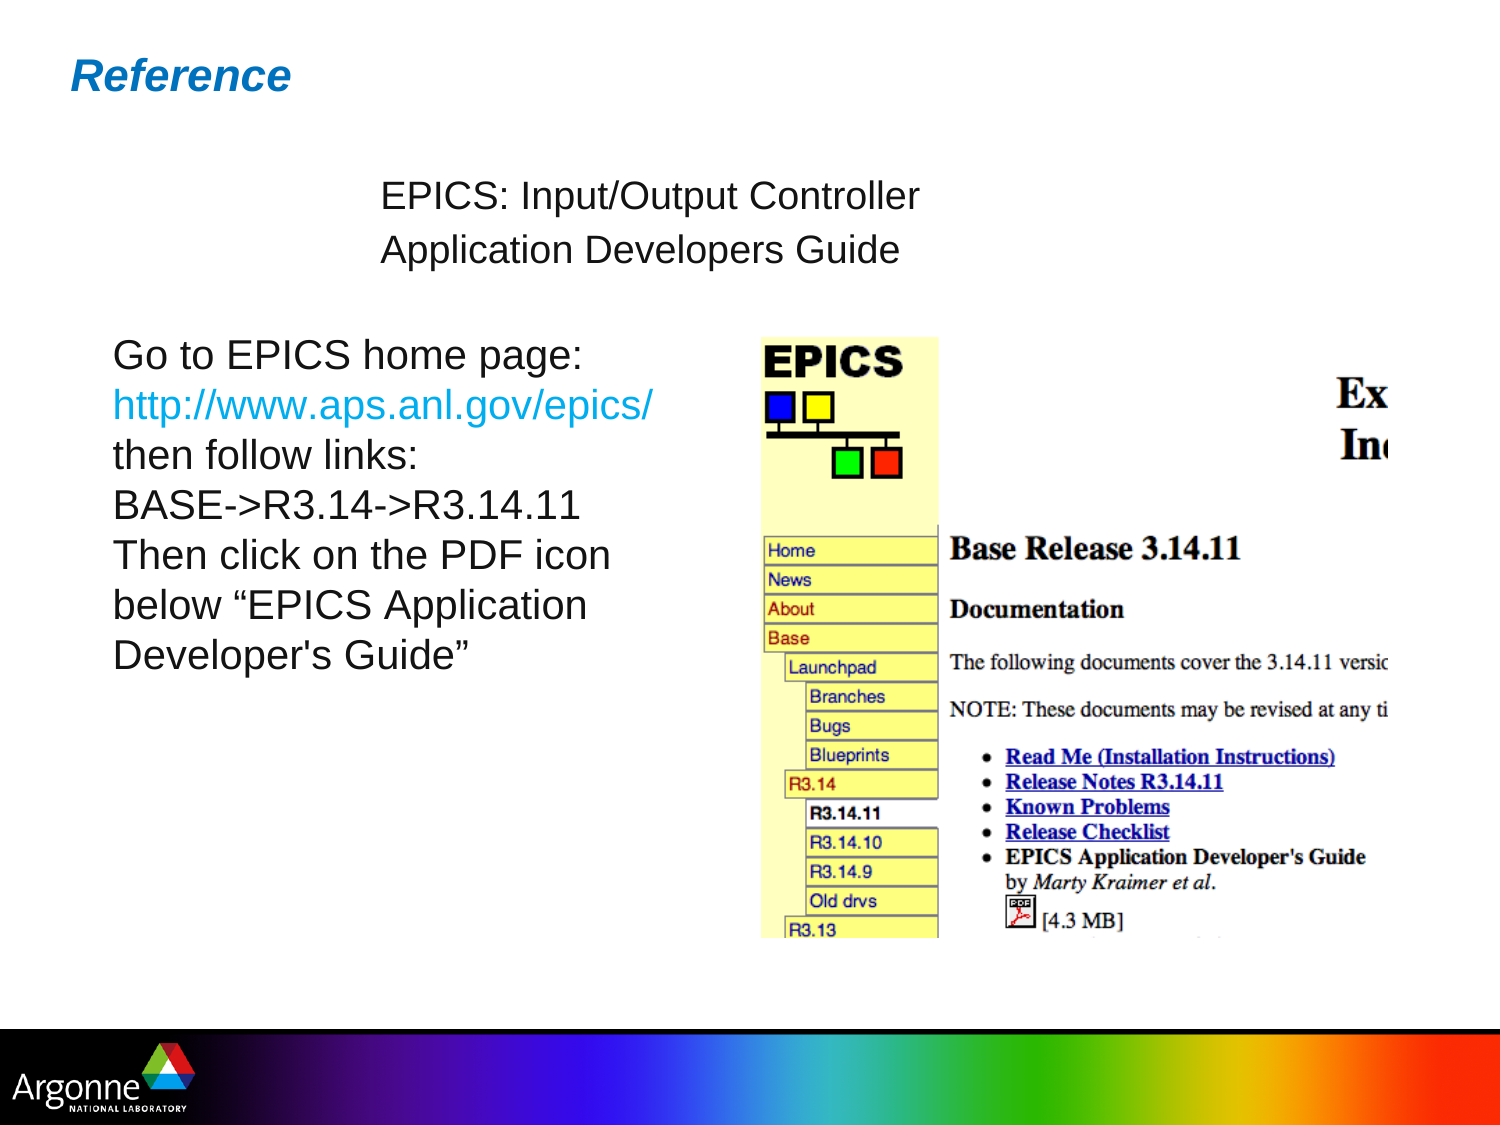

# Reference
EPICS: Input/Output Controller
Application Developers Guide
Go to EPICS home page:
http://www.aps.anl.gov/epics/
then follow links:
BASE->R3.14->R3.14.11
Then click on the PDF icon below “EPICS Application Developer's Guide”